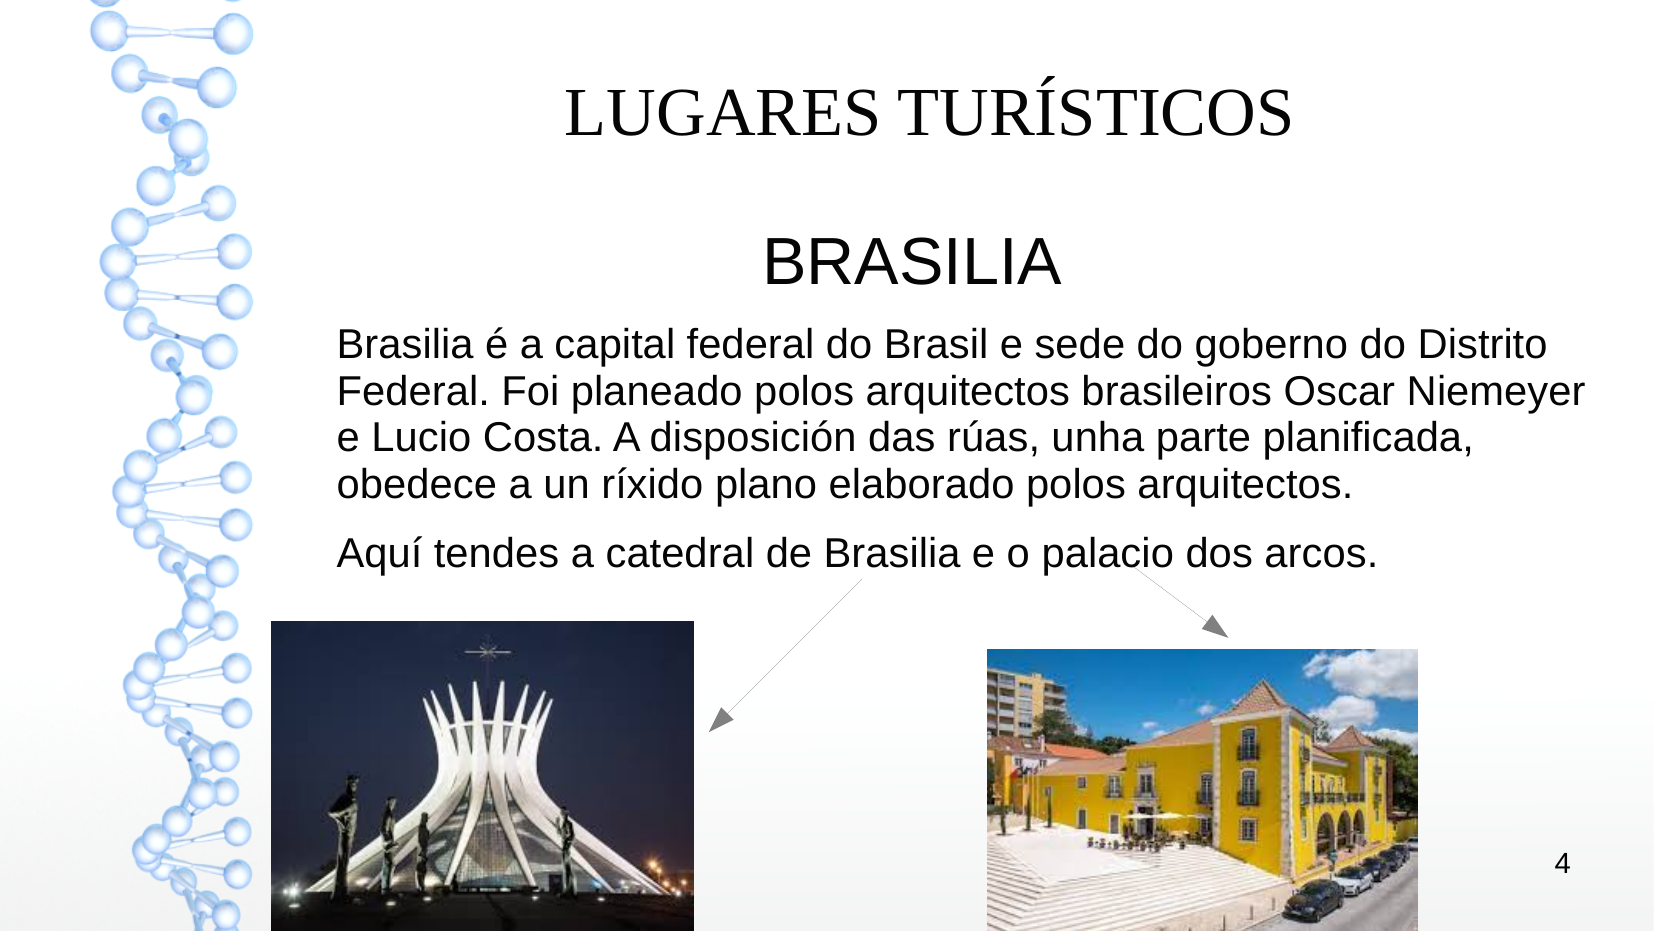

# LUGARES TURÍSTICOS
 BRASILIA
Brasilia é a capital federal do Brasil e sede do goberno do Distrito Federal. Foi planeado polos arquitectos brasileiros Oscar Niemeyer e Lucio Costa. A disposición das rúas, unha parte planificada, obedece a un ríxido plano elaborado polos arquitectos.
Aquí tendes a catedral de Brasilia e o palacio dos arcos.
4